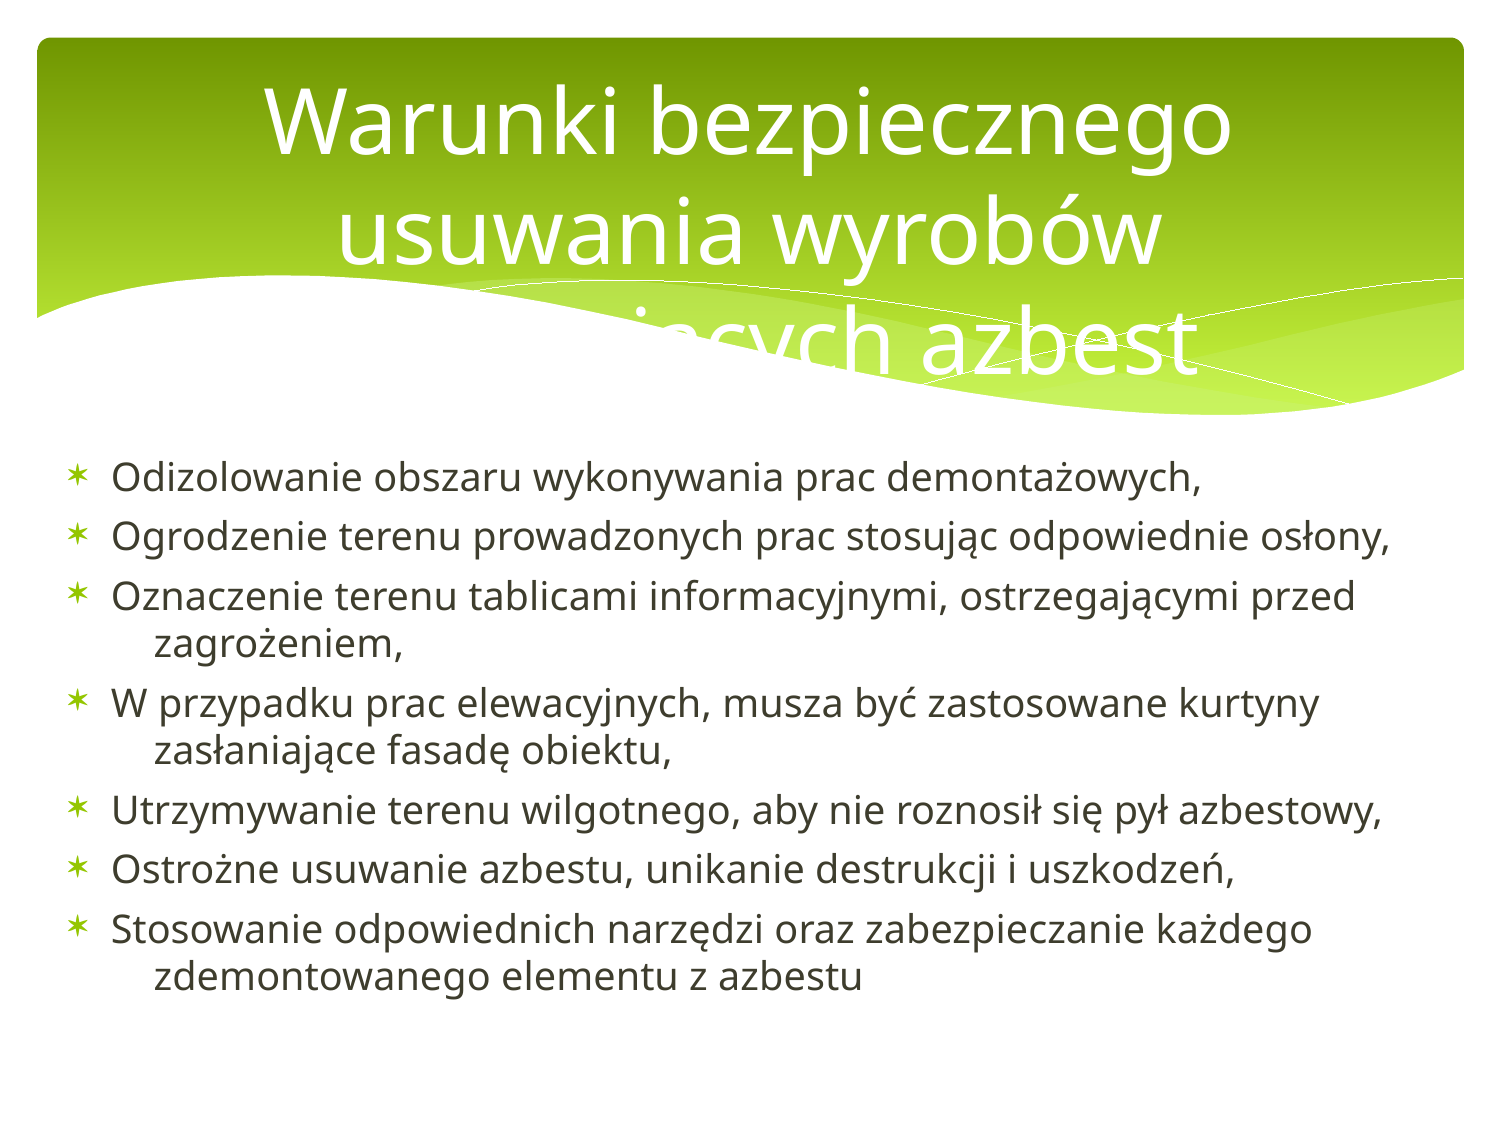

Warunki bezpiecznego usuwania wyrobów zawierających azbest
# Odizolowanie obszaru wykonywania prac demontażowych,
Ogrodzenie terenu prowadzonych prac stosując odpowiednie osłony,
Oznaczenie terenu tablicami informacyjnymi, ostrzegającymi przed zagrożeniem,
W przypadku prac elewacyjnych, musza być zastosowane kurtyny zasłaniające fasadę obiektu,
Utrzymywanie terenu wilgotnego, aby nie roznosił się pył azbestowy,
Ostrożne usuwanie azbestu, unikanie destrukcji i uszkodzeń,
Stosowanie odpowiednich narzędzi oraz zabezpieczanie każdego zdemontowanego elementu z azbestu